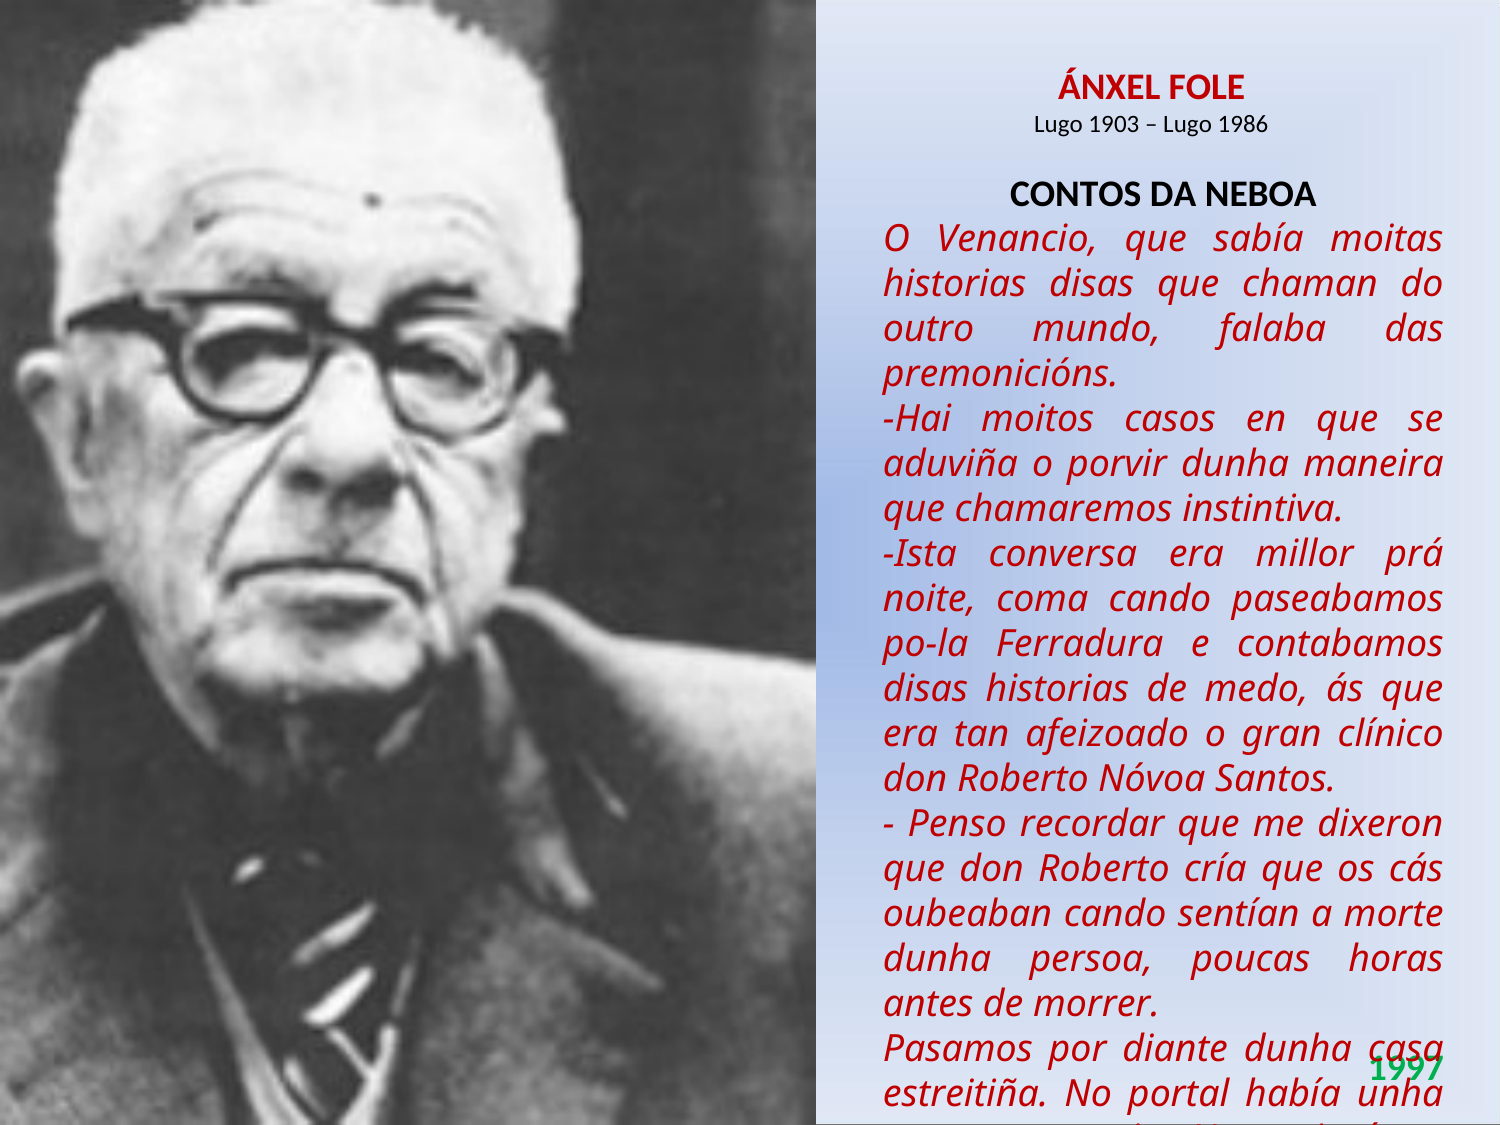

ÁNXEL FOLE
Lugo 1903 – Lugo 1986
CONTOS DA NEBOA
O Venancio, que sabía moitas historias disas que chaman do outro mundo, falaba das premonicións.
-Hai moitos casos en que se aduviña o porvir dunha maneira que chamaremos instintiva.
-Ista conversa era millor prá noite, coma cando paseabamos po-la Ferradura e contabamos disas historias de medo, ás que era tan afeizoado o gran clínico don Roberto Nóvoa Santos.
- Penso recordar que me dixeron que don Roberto cría que os cás oubeaban cando sentían a morte dunha persoa, poucas horas antes de morrer.
Pasamos por diante dunha casa estreitiña. No portal había unha mesa mortuoria. Non sei cómo, acheguéime a vé-la esquela. “Don Casto Méndez, ex recaudador de contribuciones...” Era o de Pastoriza.
1997